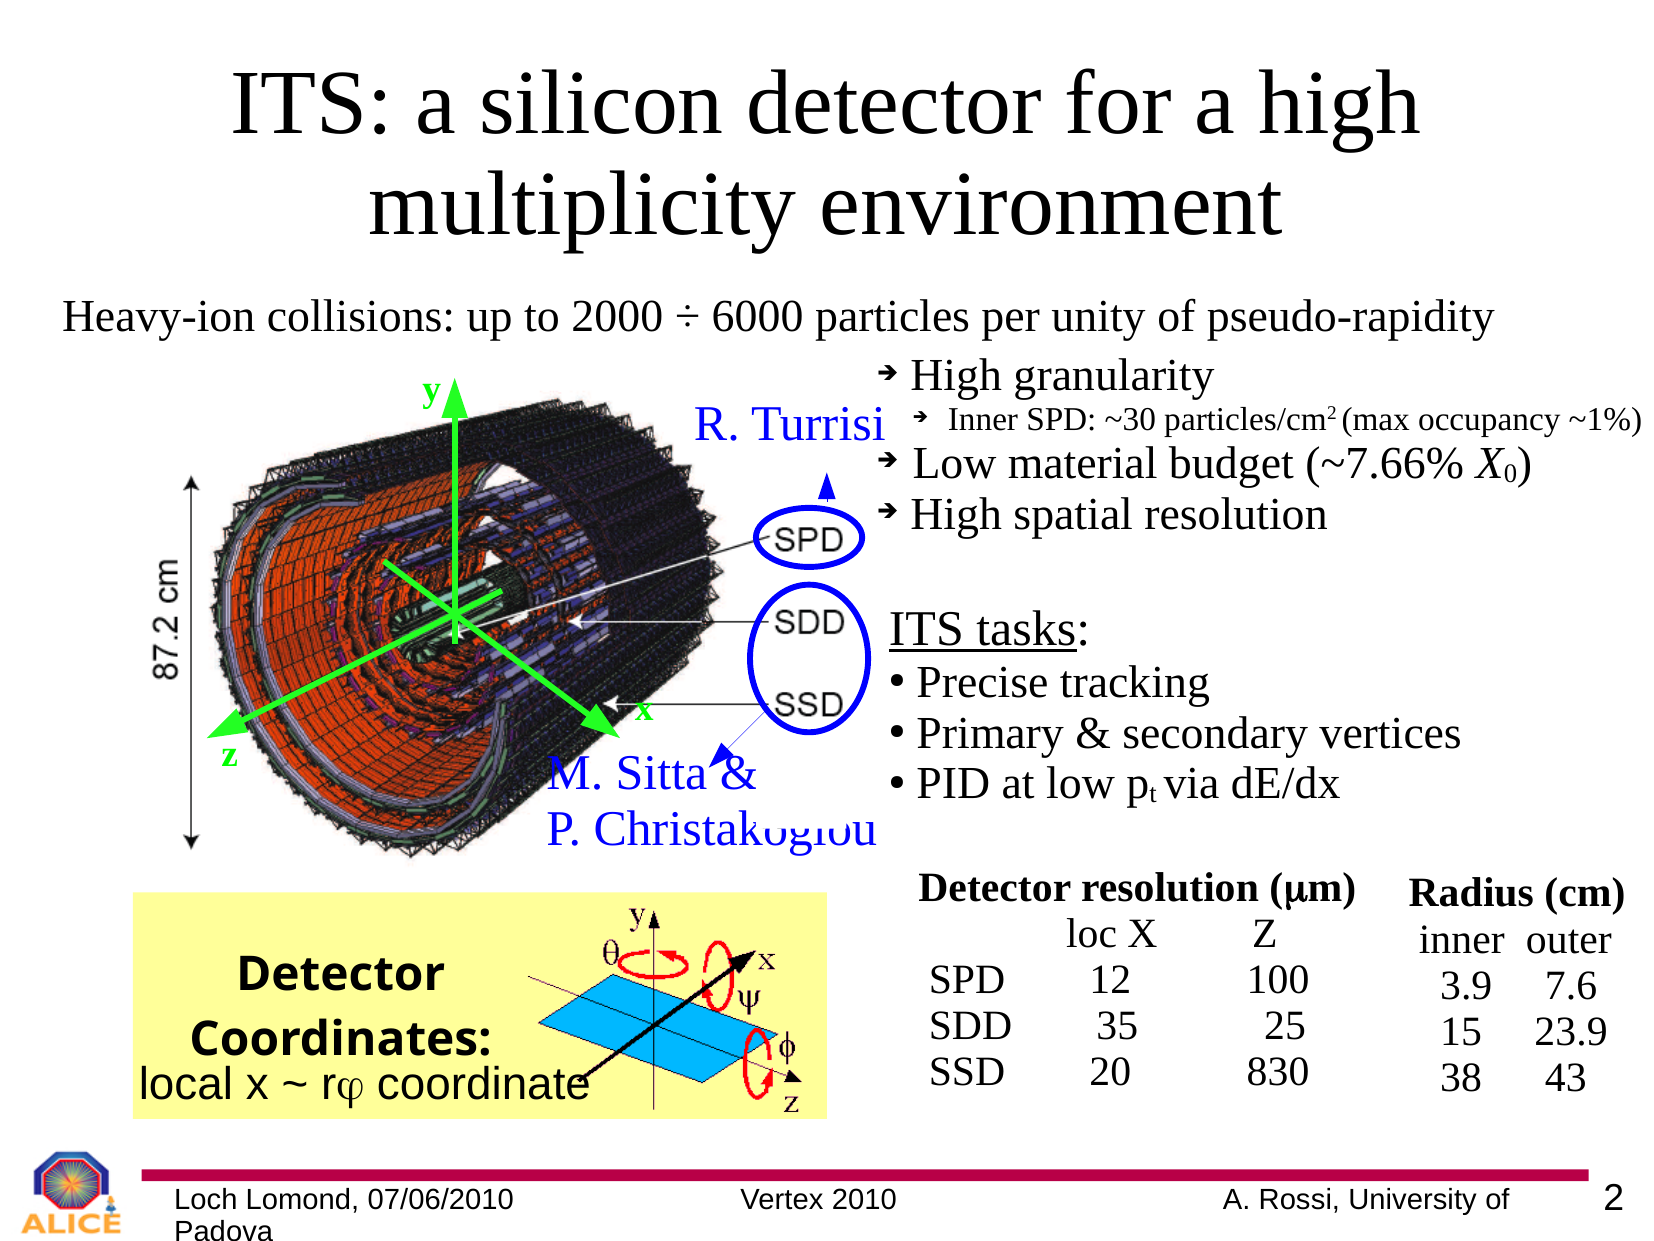

# ITS: a silicon detector for a high multiplicity environment
Heavy-ion collisions: up to 2000 ÷ 6000 particles per unity of pseudo-rapidity
 High granularity
Inner SPD: ~30 particles/cm2 (max occupancy ~1%)
 Low material budget (~7.66% X0)
 High spatial resolution
y
z
R. Turrisi
ITS tasks:
 Precise tracking
 Primary & secondary vertices
 PID at low pt via dE/dx
x
M. Sitta &
P. Christakoglou
Detector resolution (mm)
 		loc X Z
 SPD 12 100
 SDD 35 25
 SSD 20 830
Radius (cm)
 inner outer
 3.9 7.6
 15 23.9
 38 43
Detector Coordinates:
local x ~ rj coordinate
Loch Lomond, 07/06/2010 		 Vertex 2010 		 A. Rossi, University of Padova
2
High Granularity:
	Inner SPD: dNch/dx2~14?? particle/cm2
Low material budget
High spatial resolution
Tracking
Primary vertex reconstruction
PID at low pt
dNch/dx2 up to 100 part./cm2